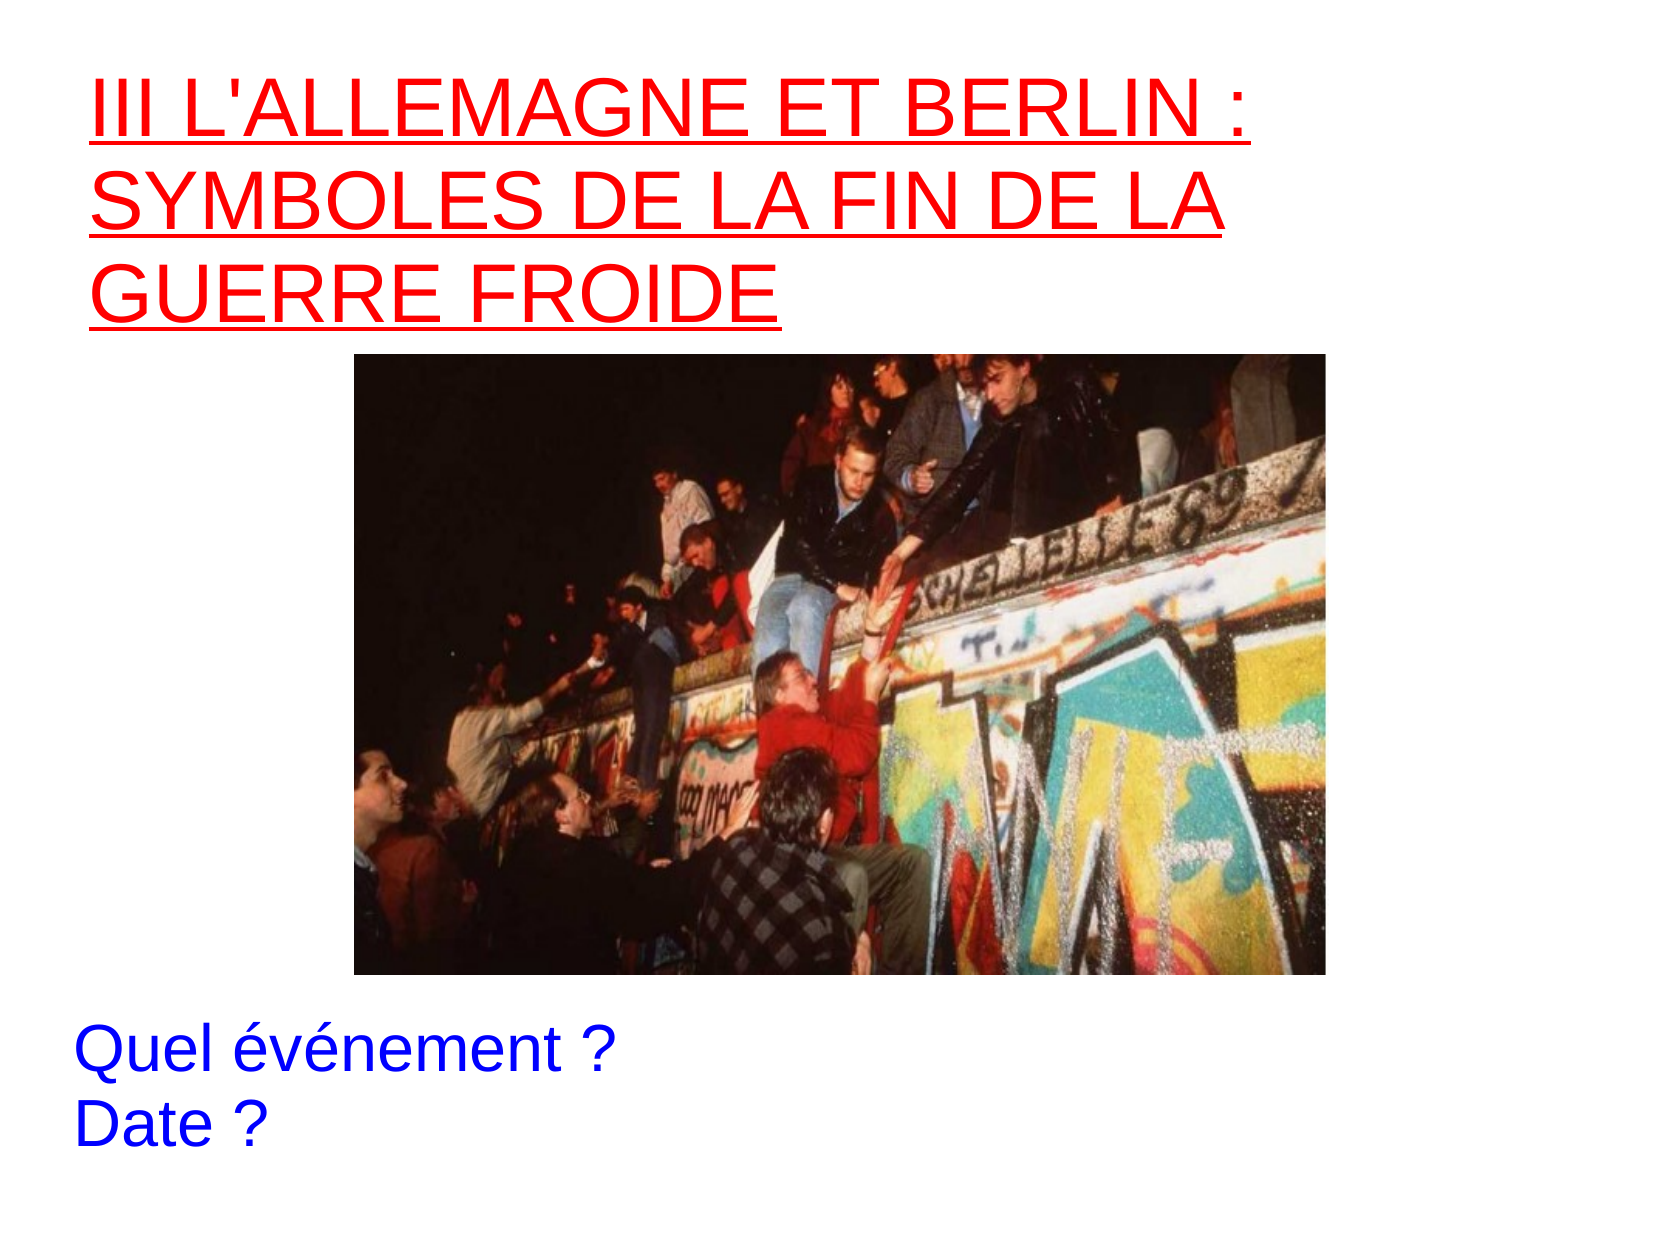

# III L'ALLEMAGNE ET BERLIN : SYMBOLES DE LA FIN DE LA GUERRE FROIDE
Quel événement ?
Date ?